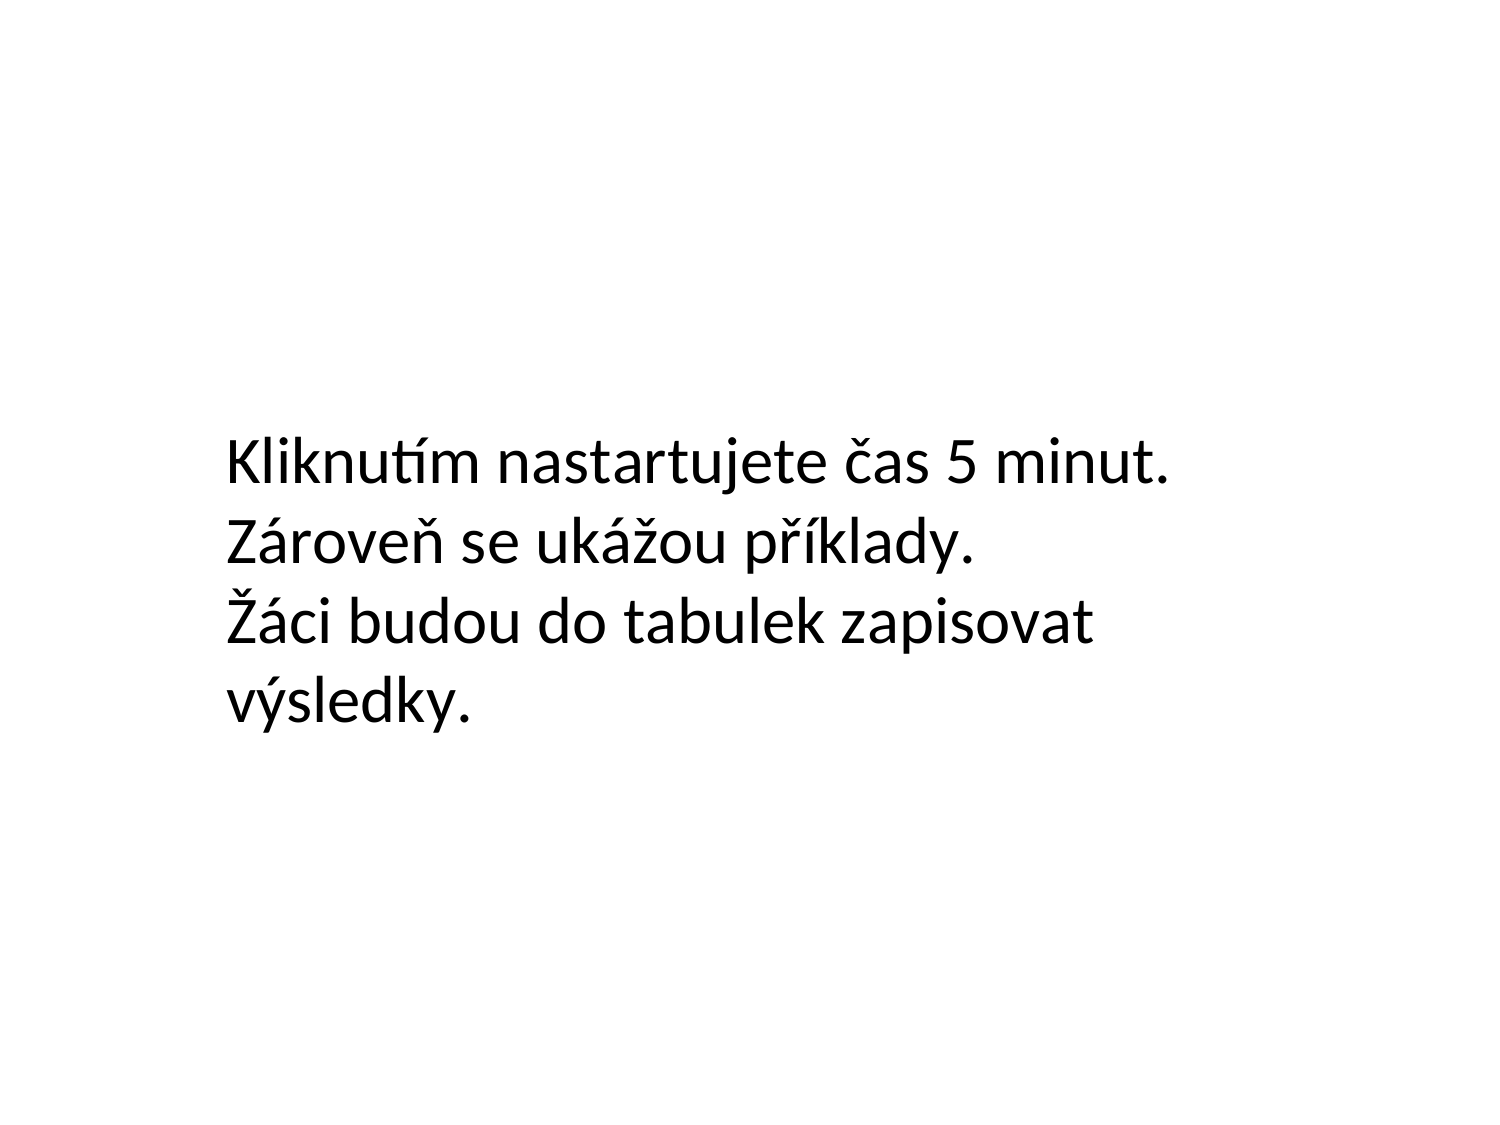

Kliknutím nastartujete čas 5 minut.
Zároveň se ukážou příklady.
Žáci budou do tabulek zapisovat
výsledky.